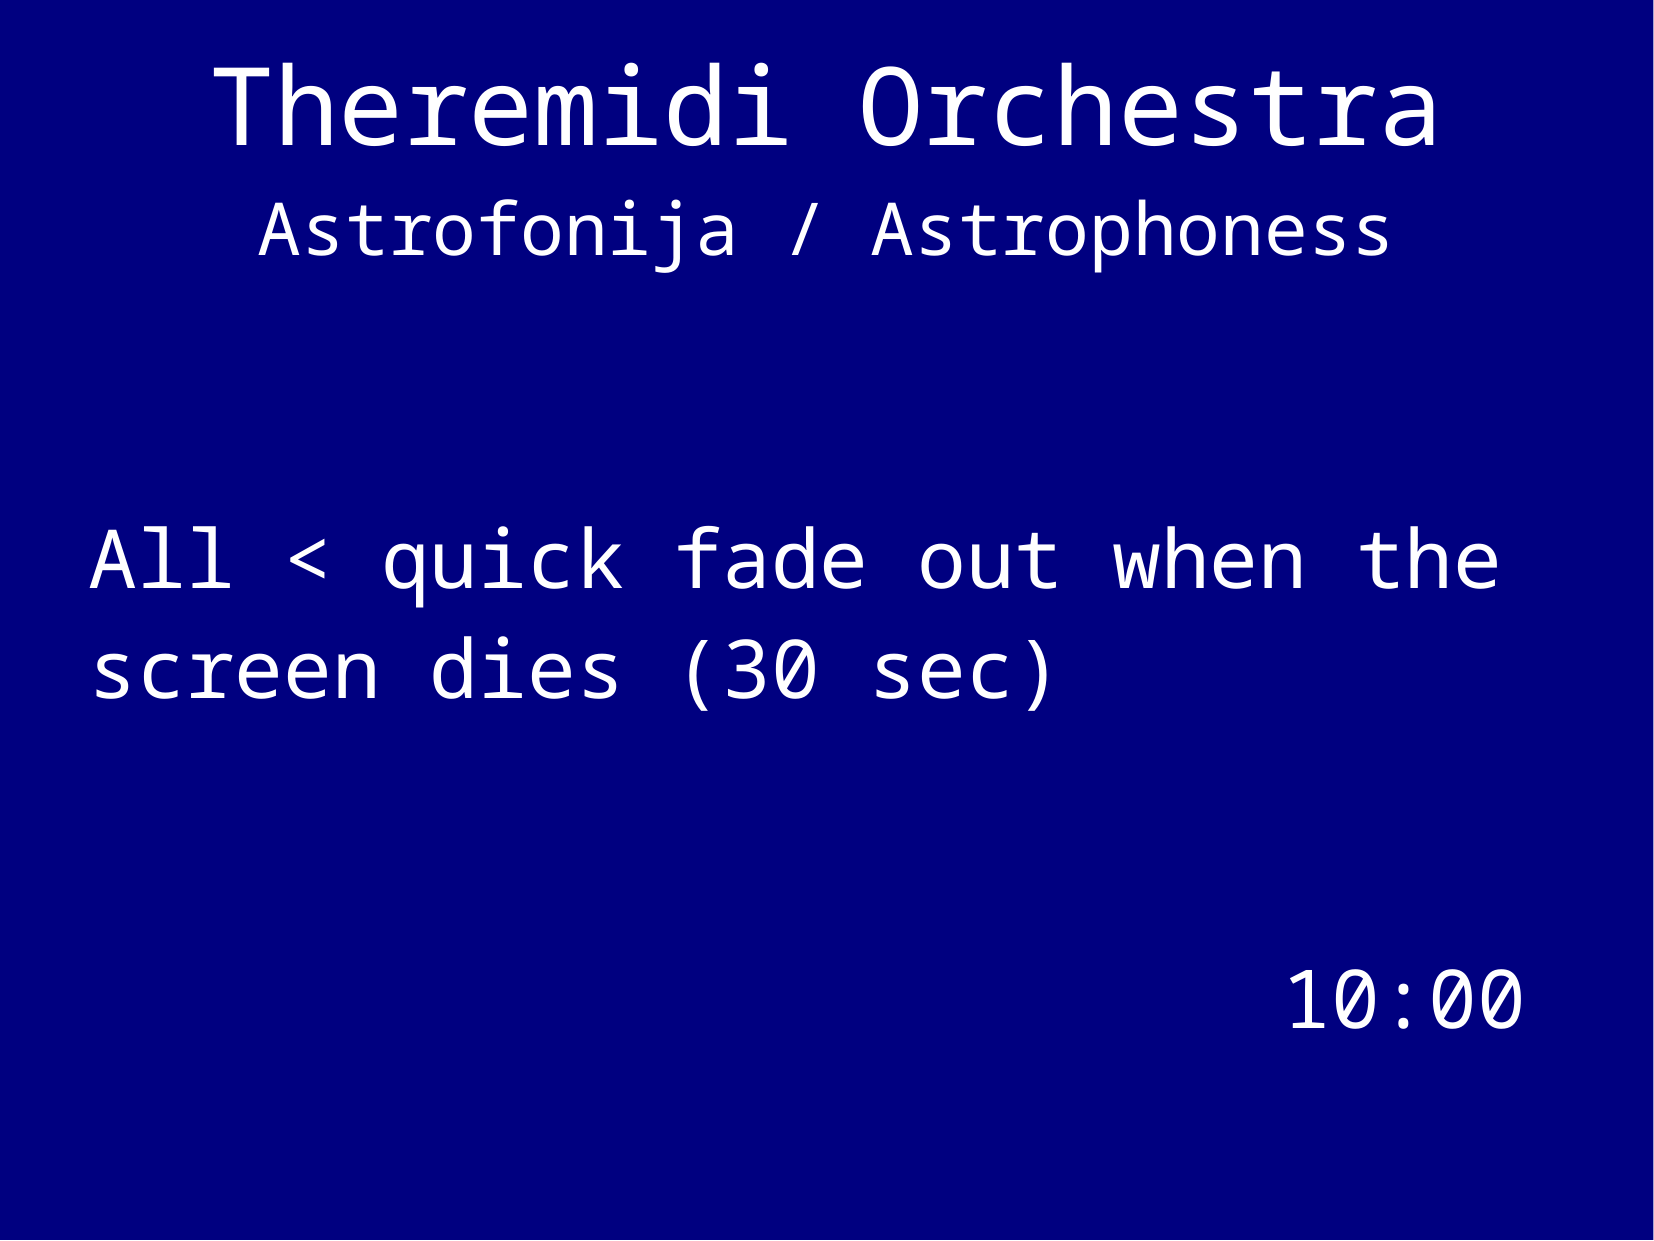

# Theremidi Orchestra Astrofonija / Astrophoness
All < quick fade out when the screen dies (30 sec)
10:00